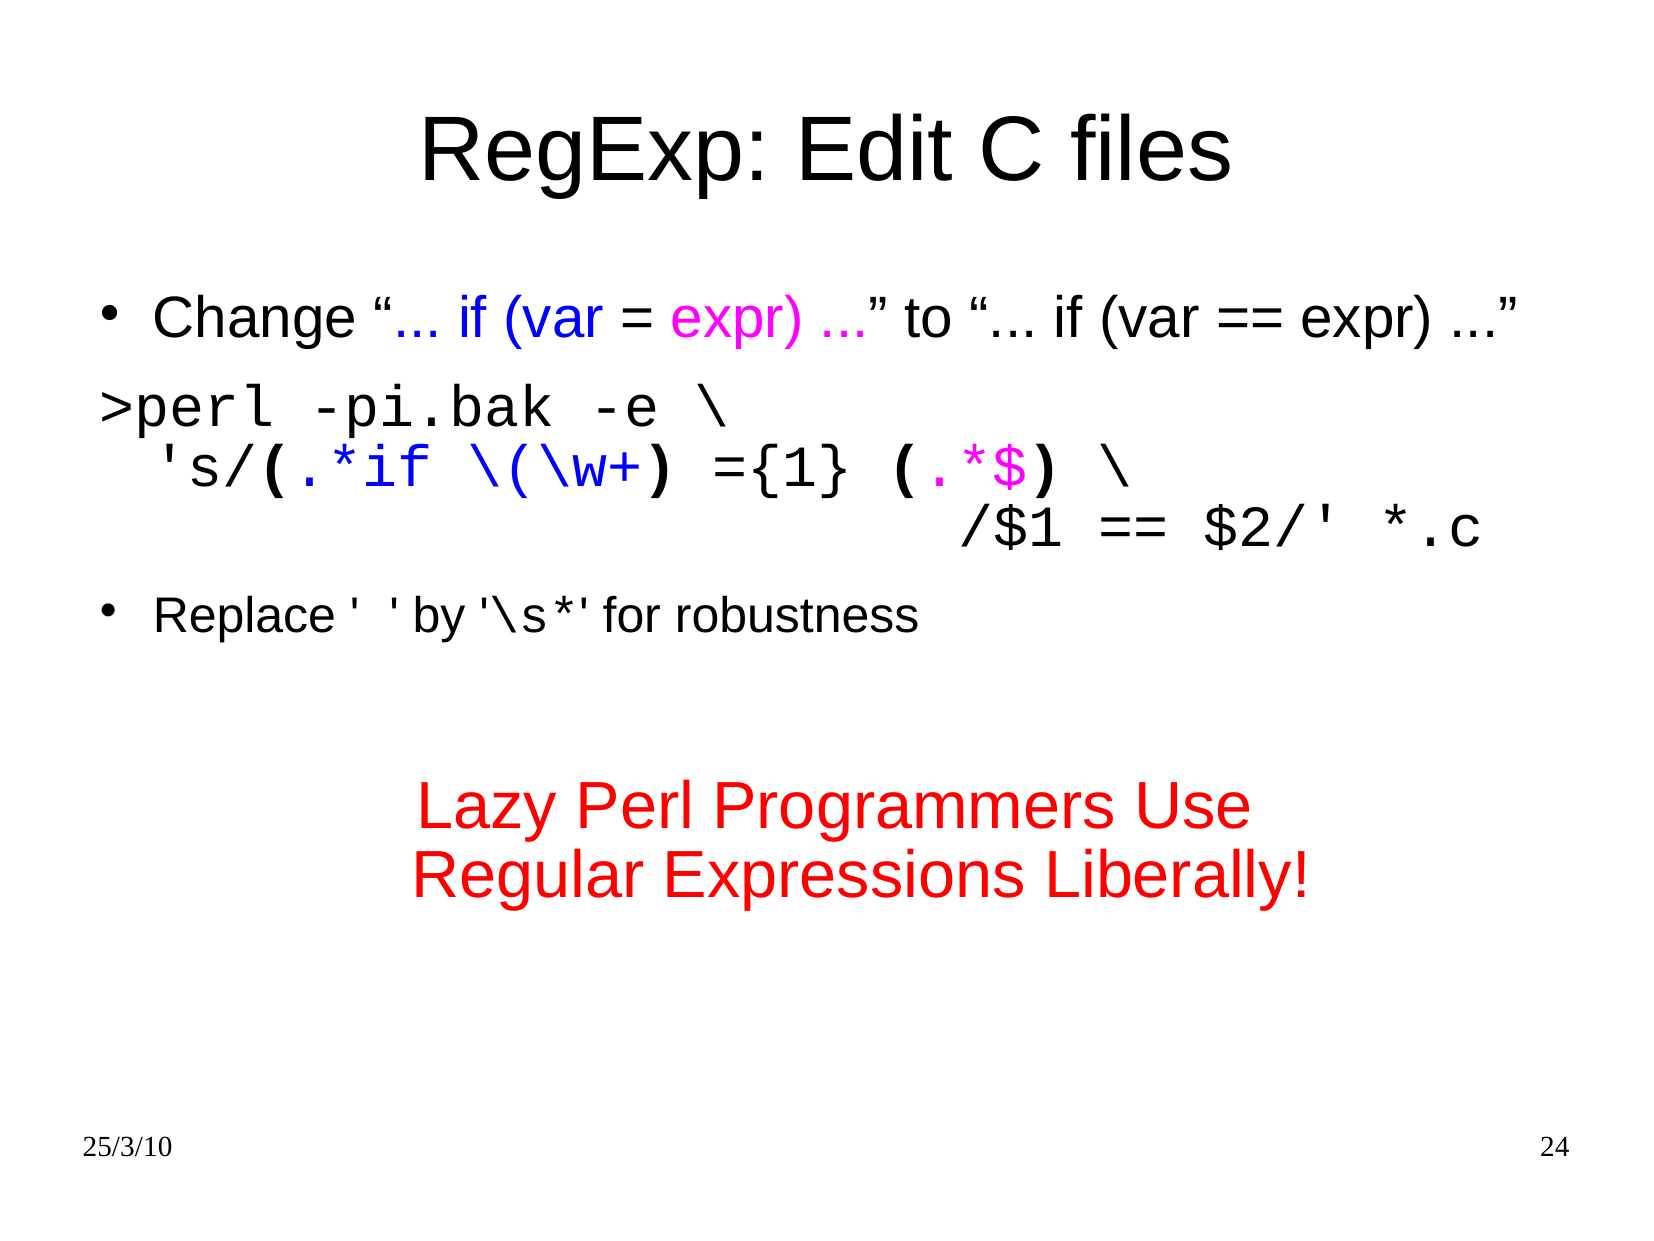

# RegExp: Edit C files
Change “... if (var = expr) ...” to “... if (var == expr) ...”
>perl -pi.bak -e \
's/(.*if \(\w+) ={1} (.*$) \
 /$1 == $2/' *.c
Replace ' ' by '\s*' for robustness
Lazy Perl Programmers Use
Regular Expressions Liberally!
24